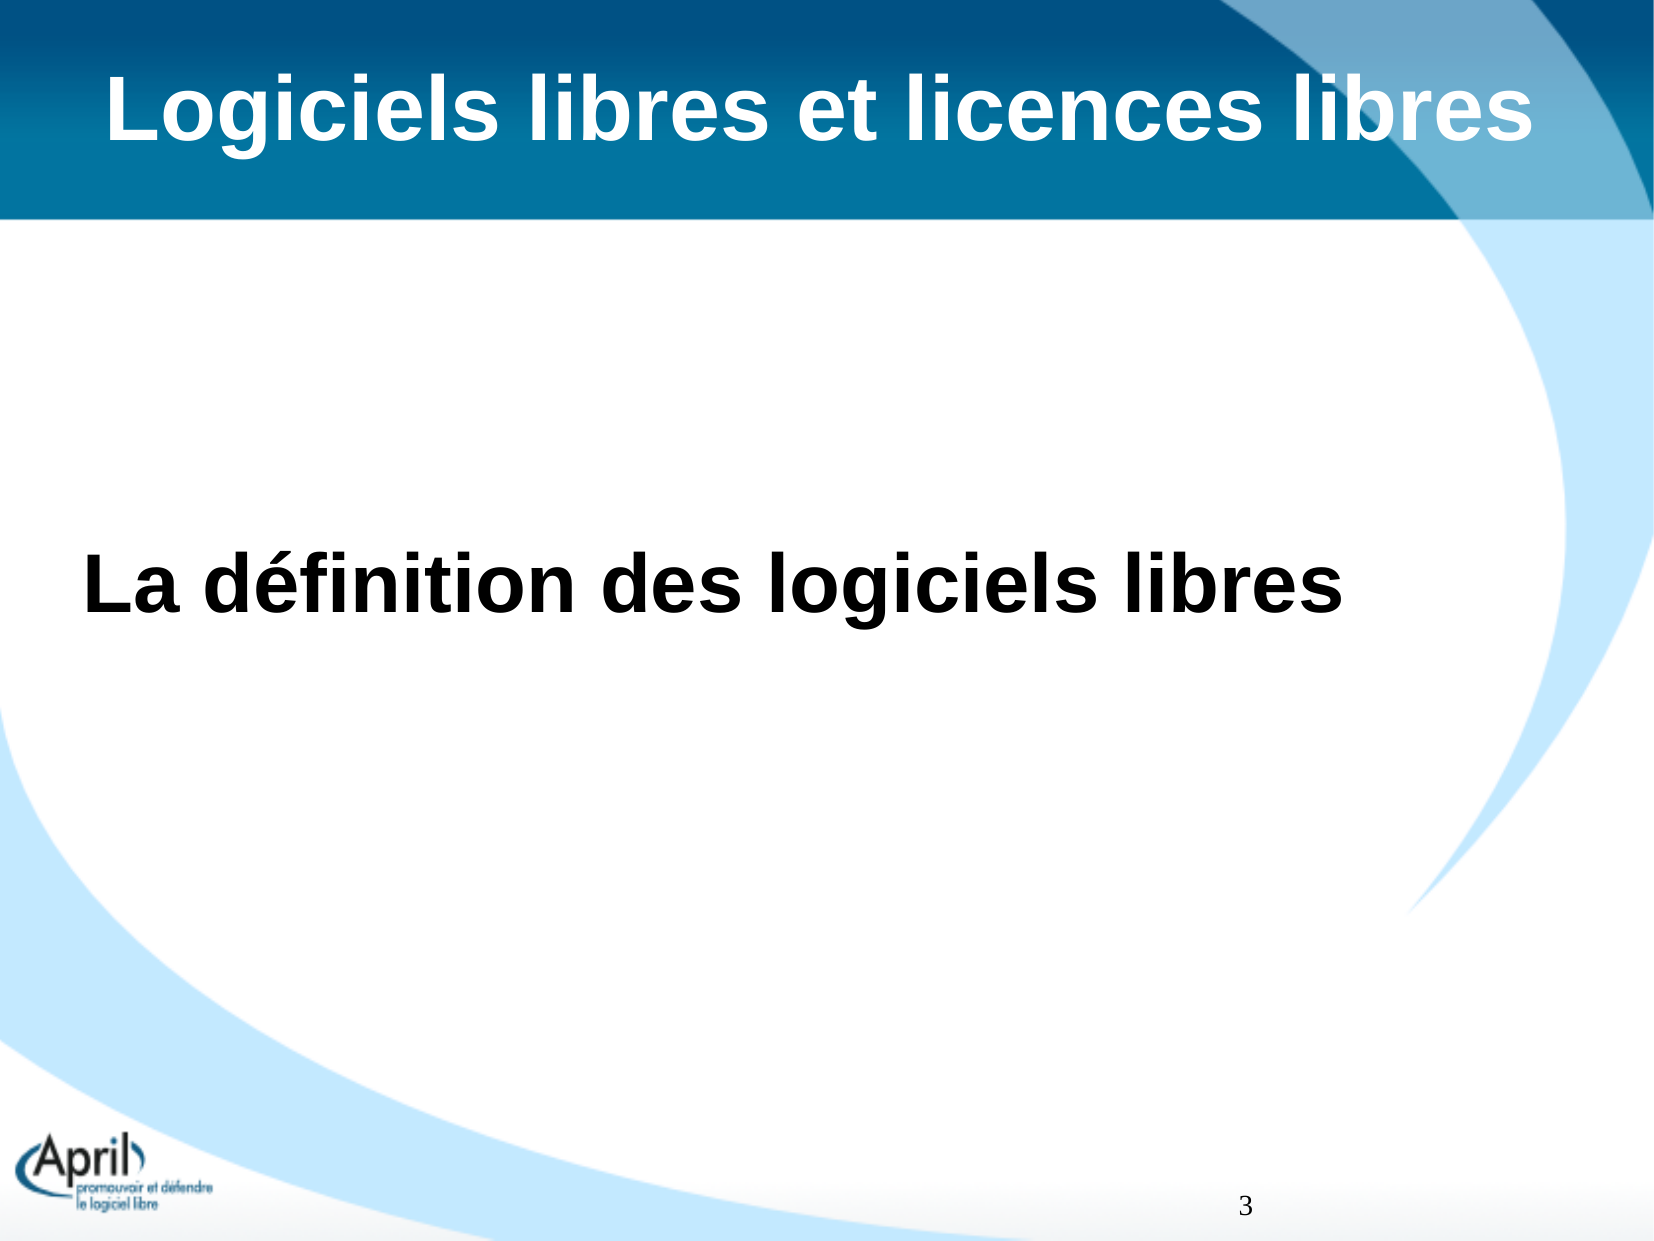

# Logiciels libres et licences libres
La définition des logiciels libres